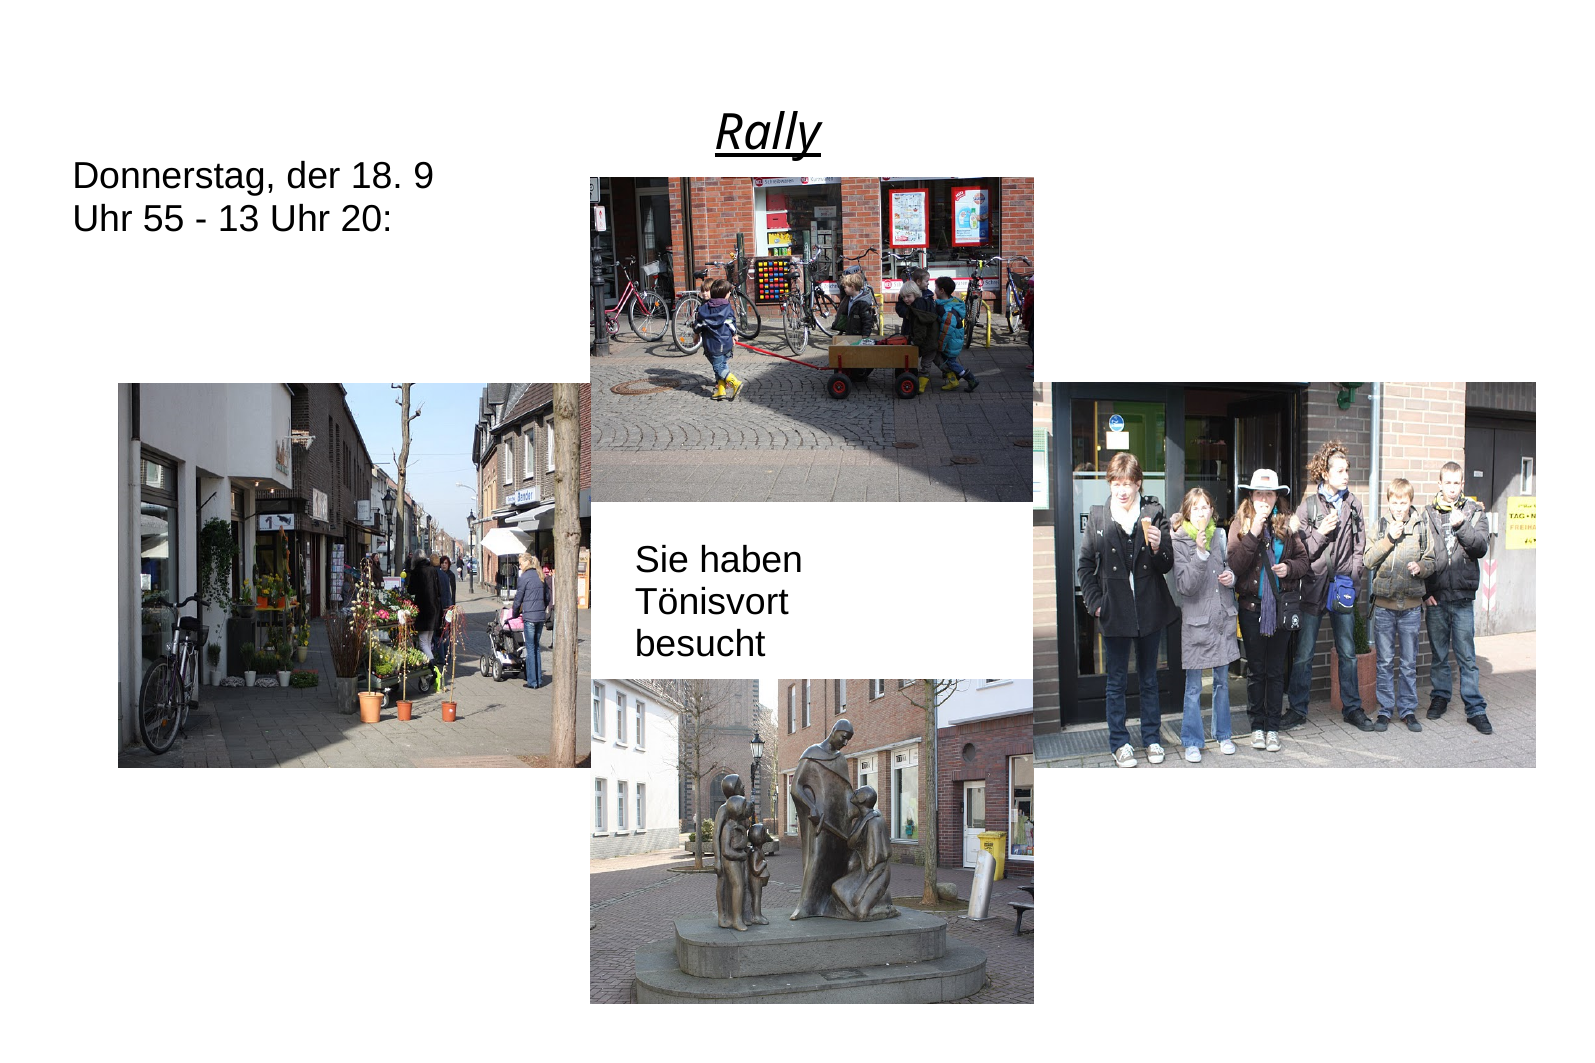

Rally
Donnerstag, der 18. 9 Uhr 55 - 13 Uhr 20:
Sie haben Tönisvort besucht